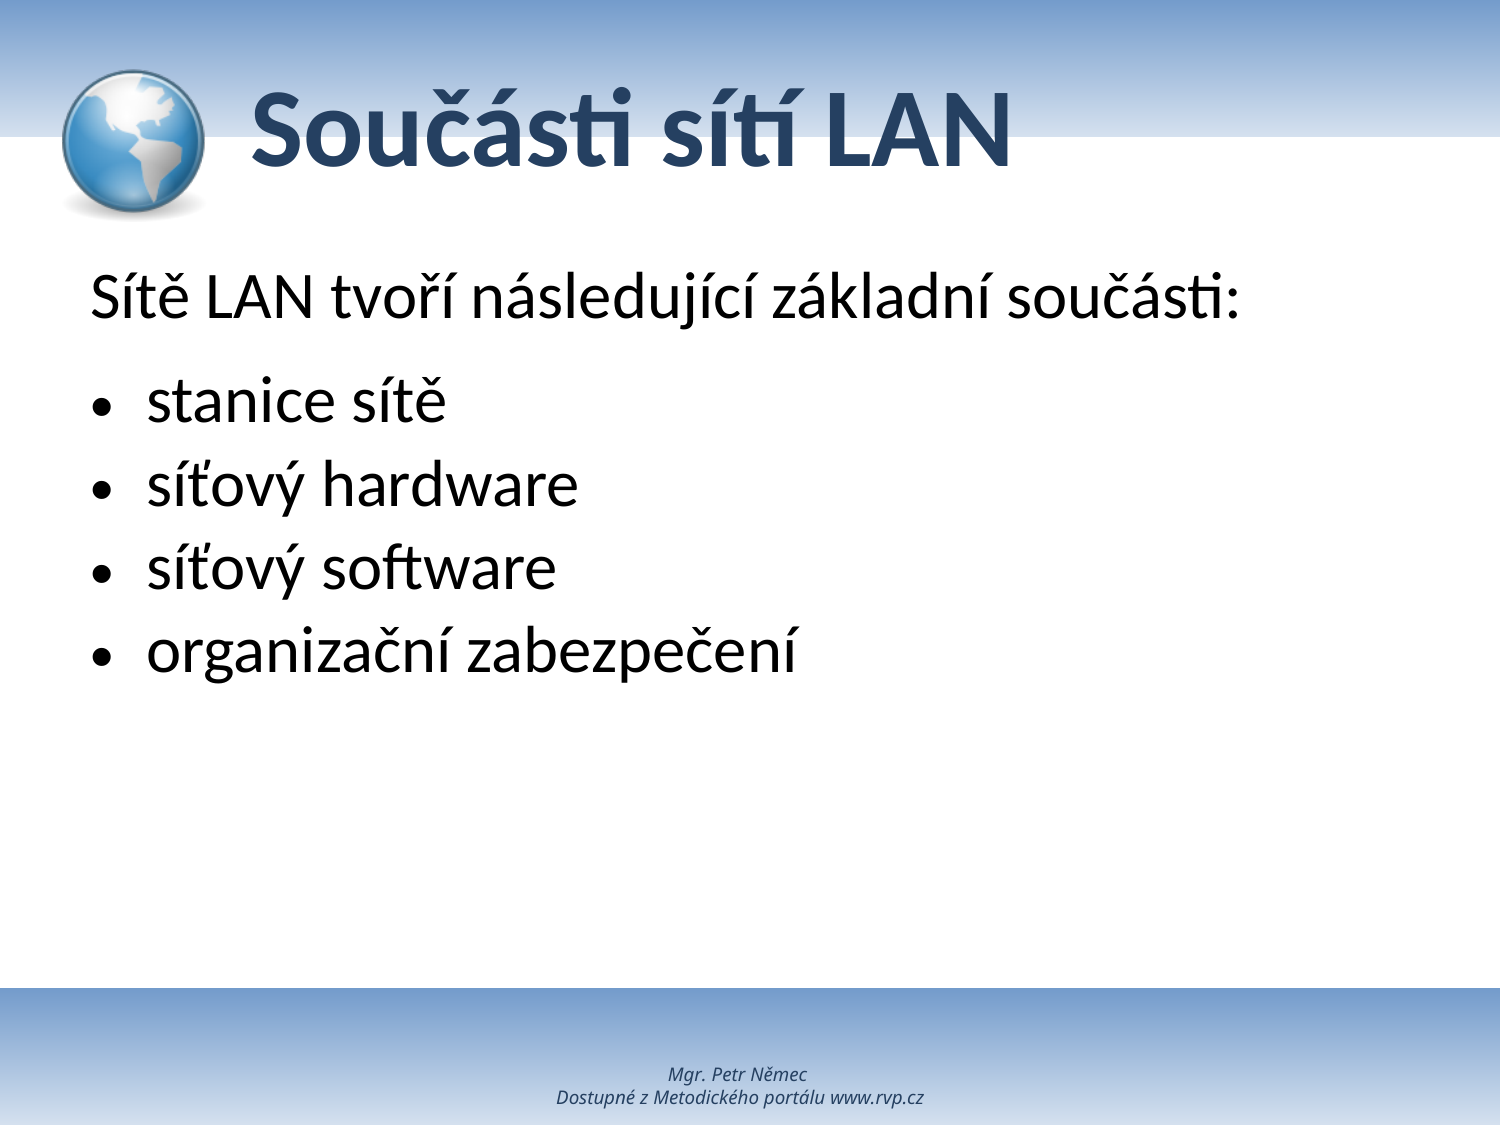

# Součásti sítí LAN
Sítě LAN tvoří následující základní součásti:
stanice sítě
síťový hardware
síťový software
organizační zabezpečení